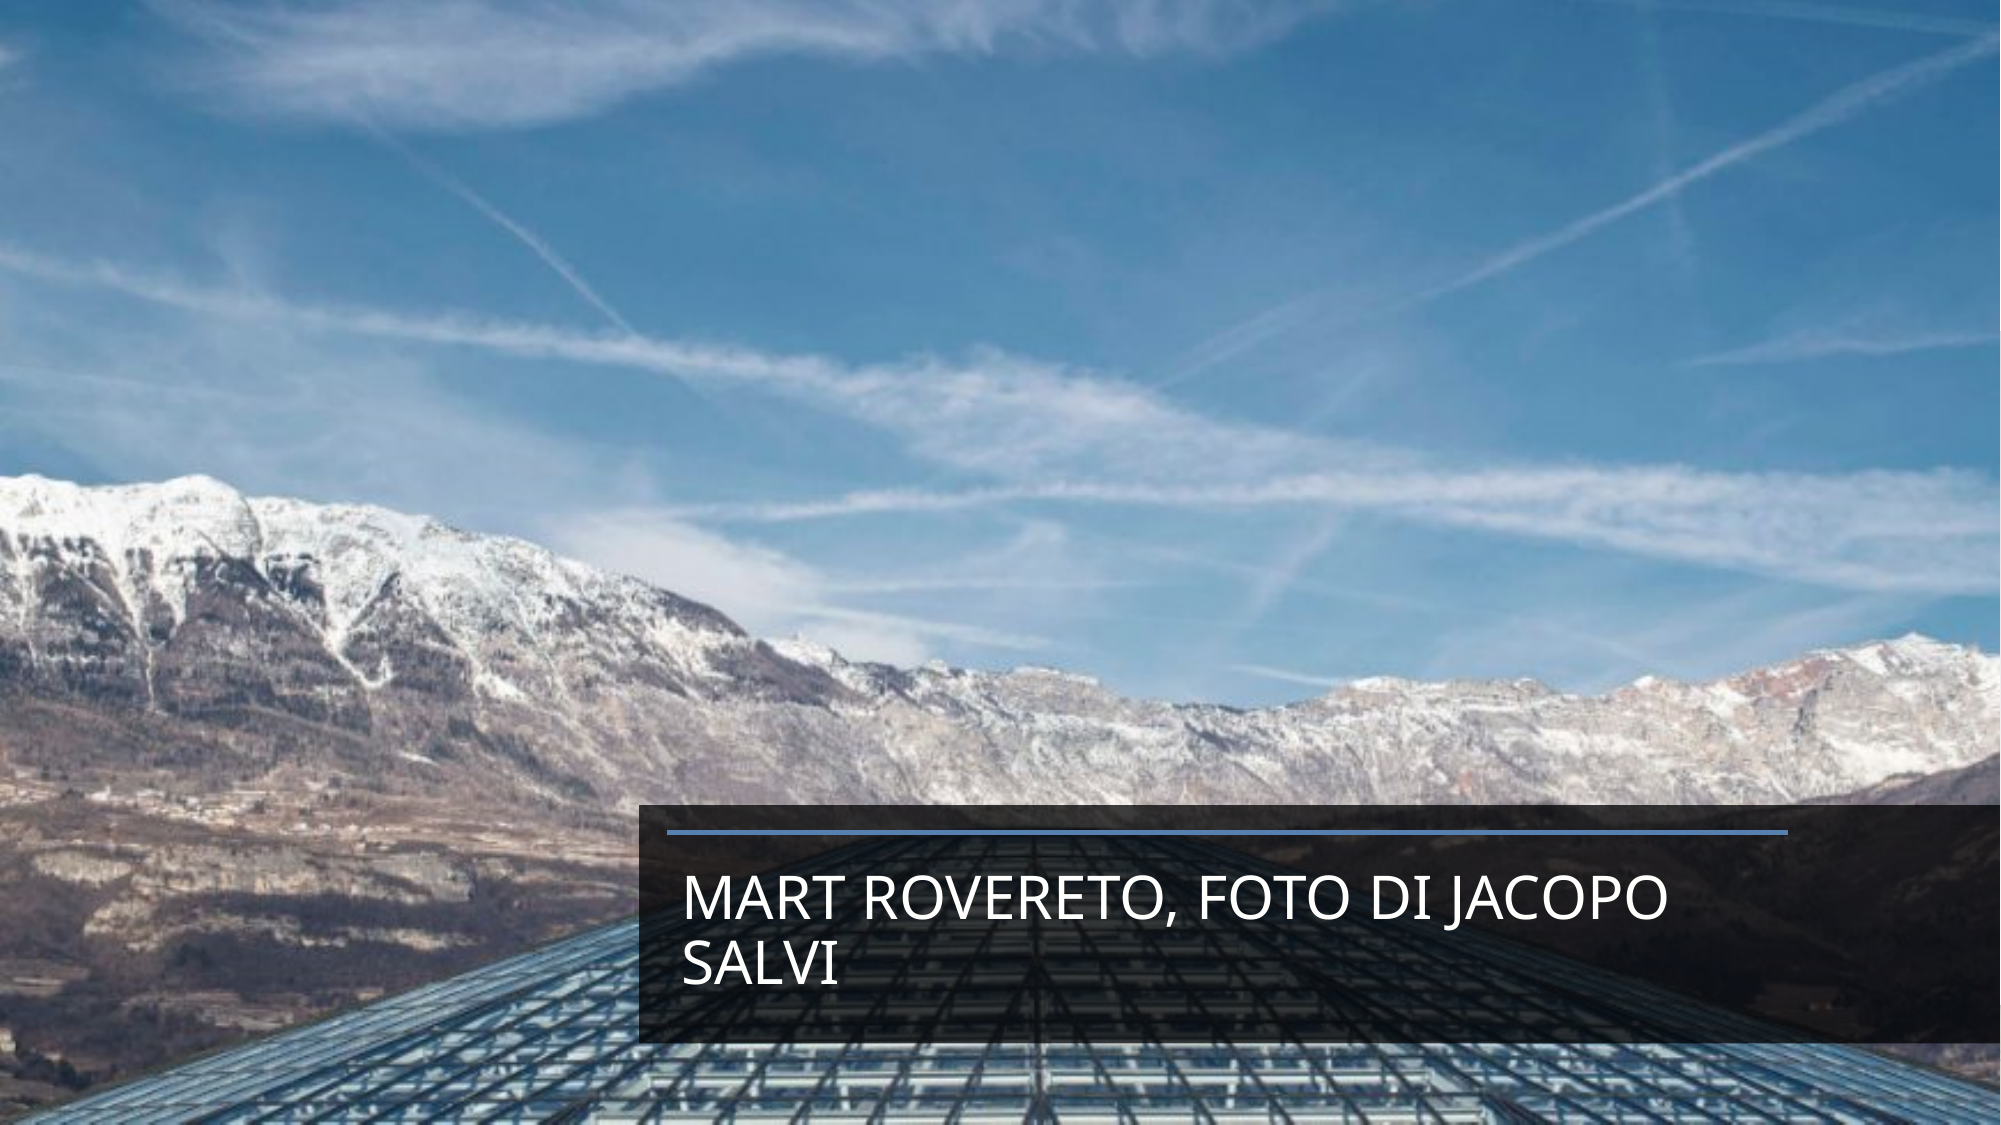

# Mart Rovereto, foto di Jacopo Salvi